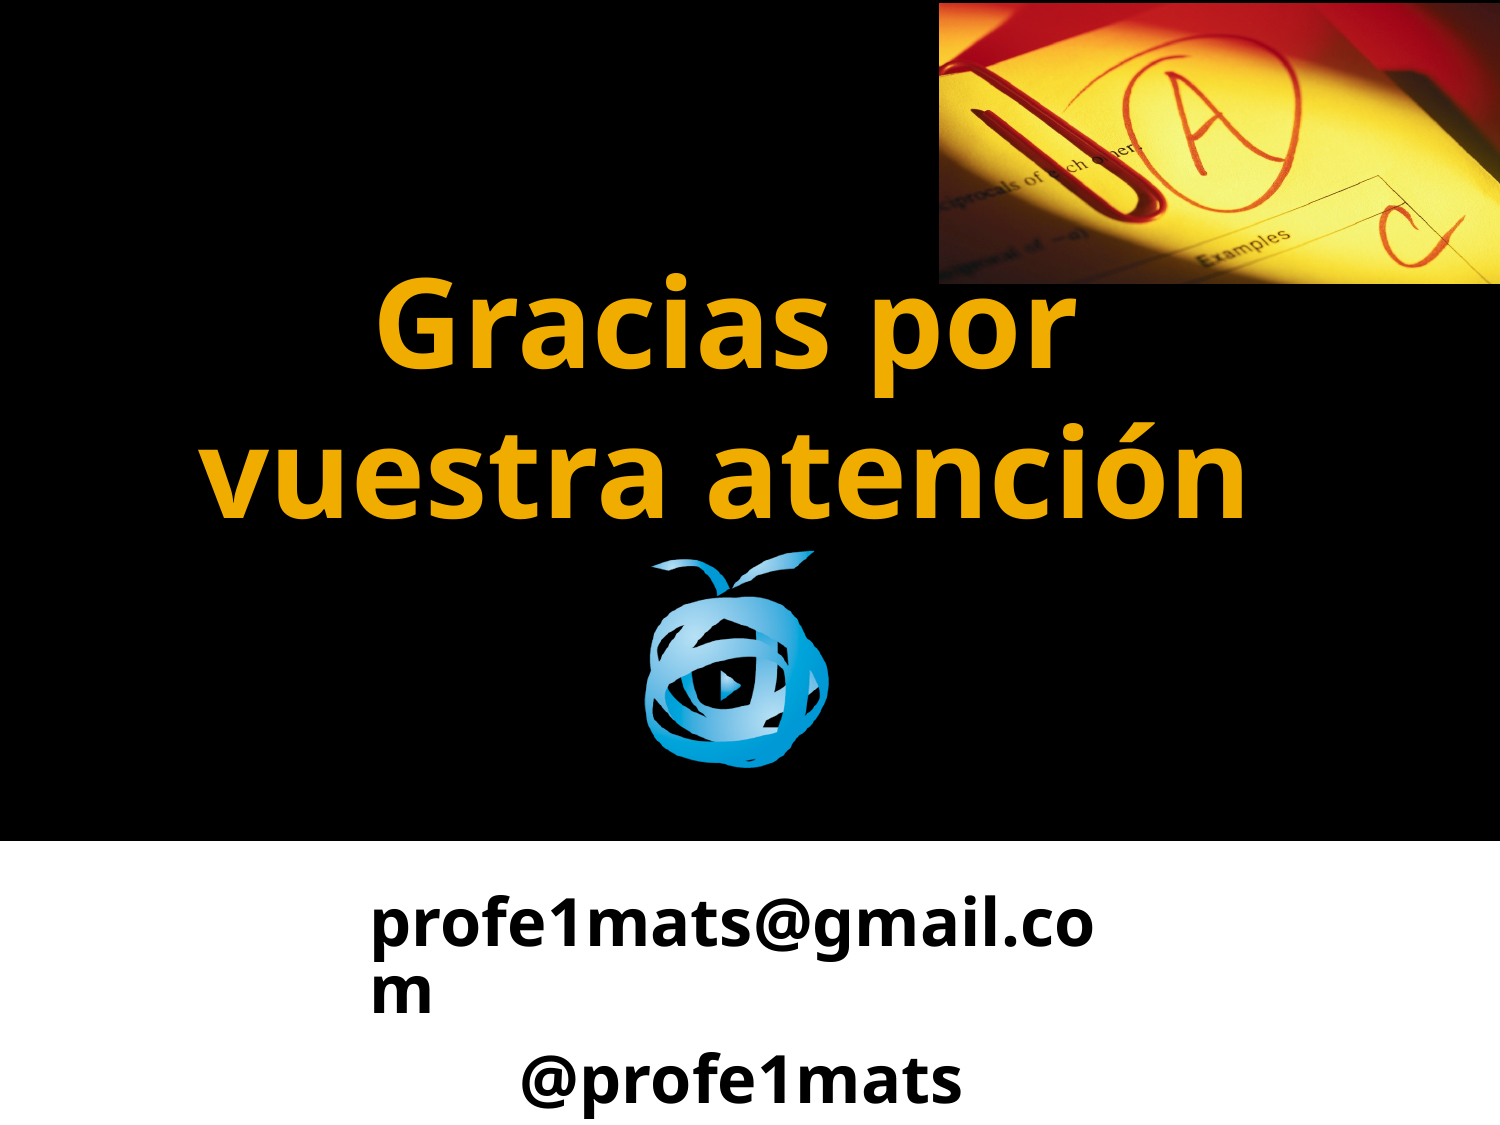

# Gracias por vuestra atención
profe1mats@gmail.com
@profe1mats